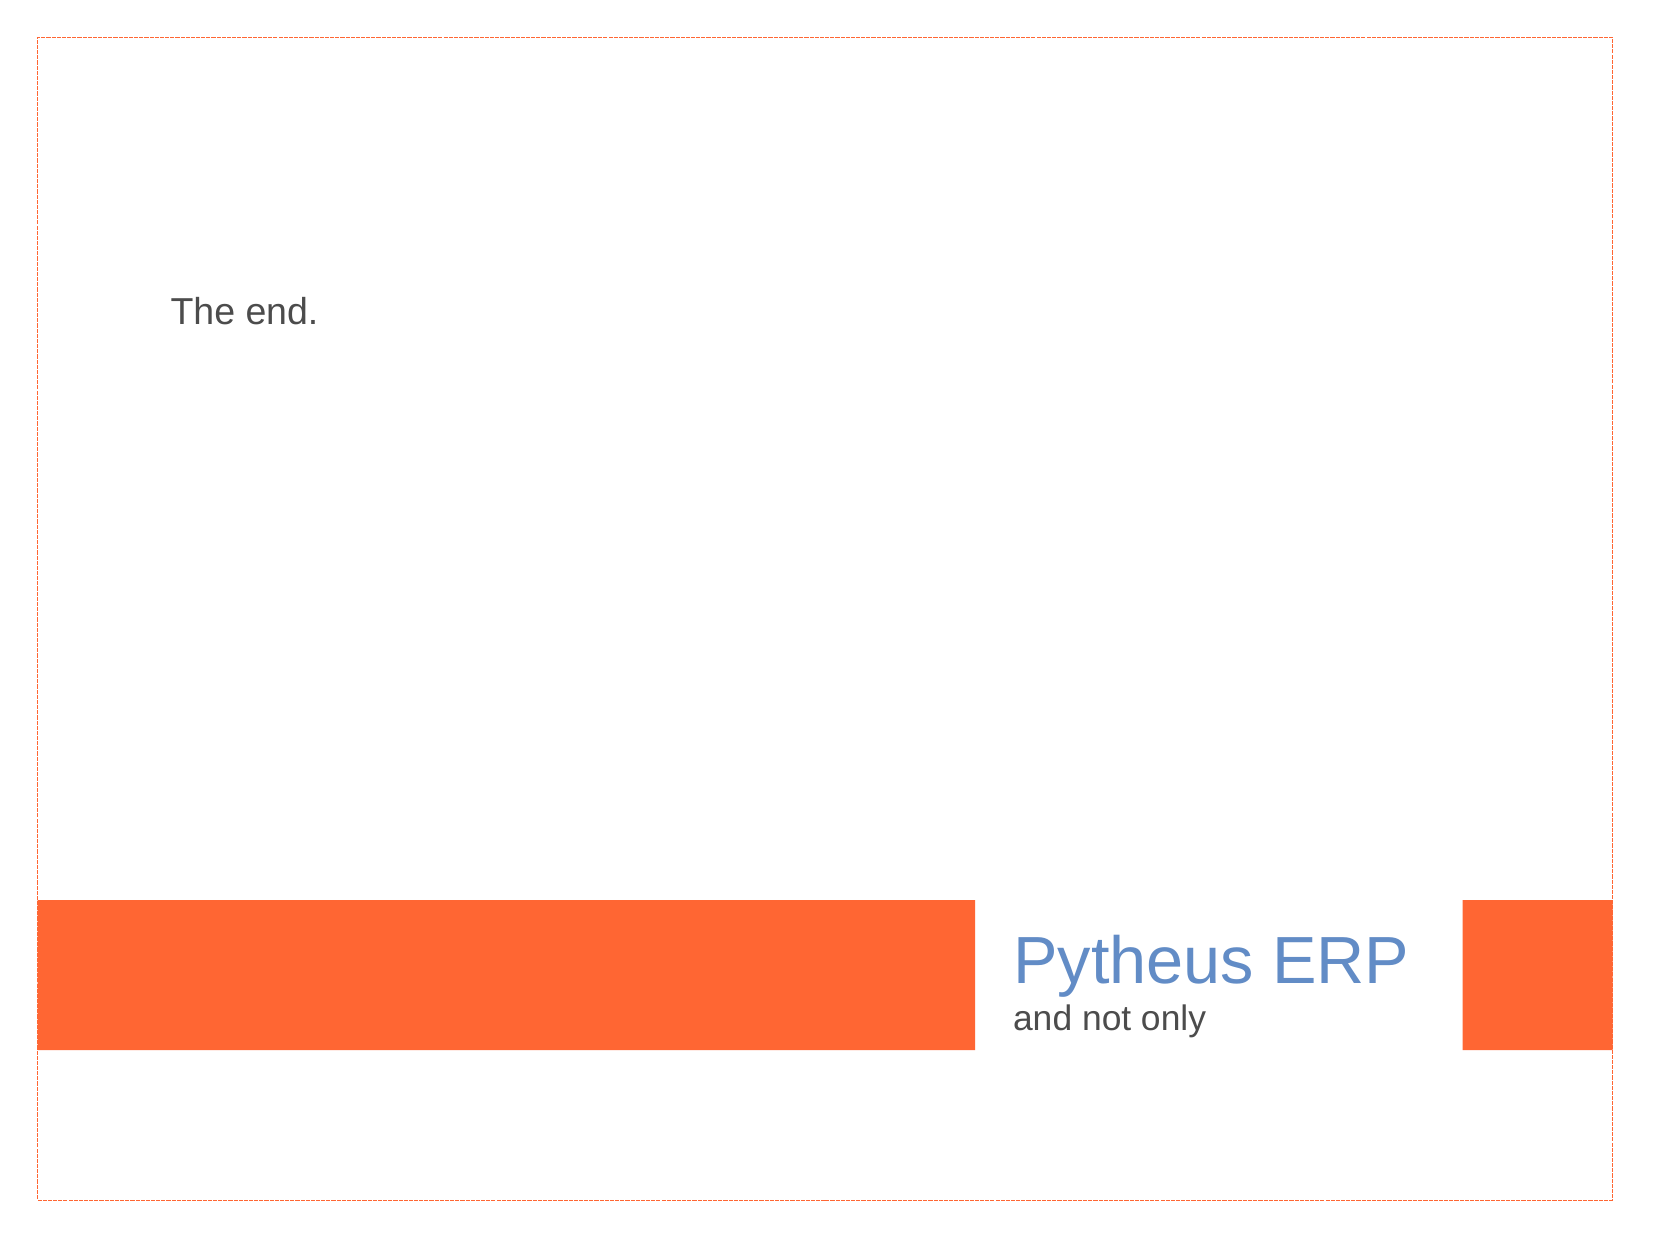

#
The end.
Pytheus ERP
and not only